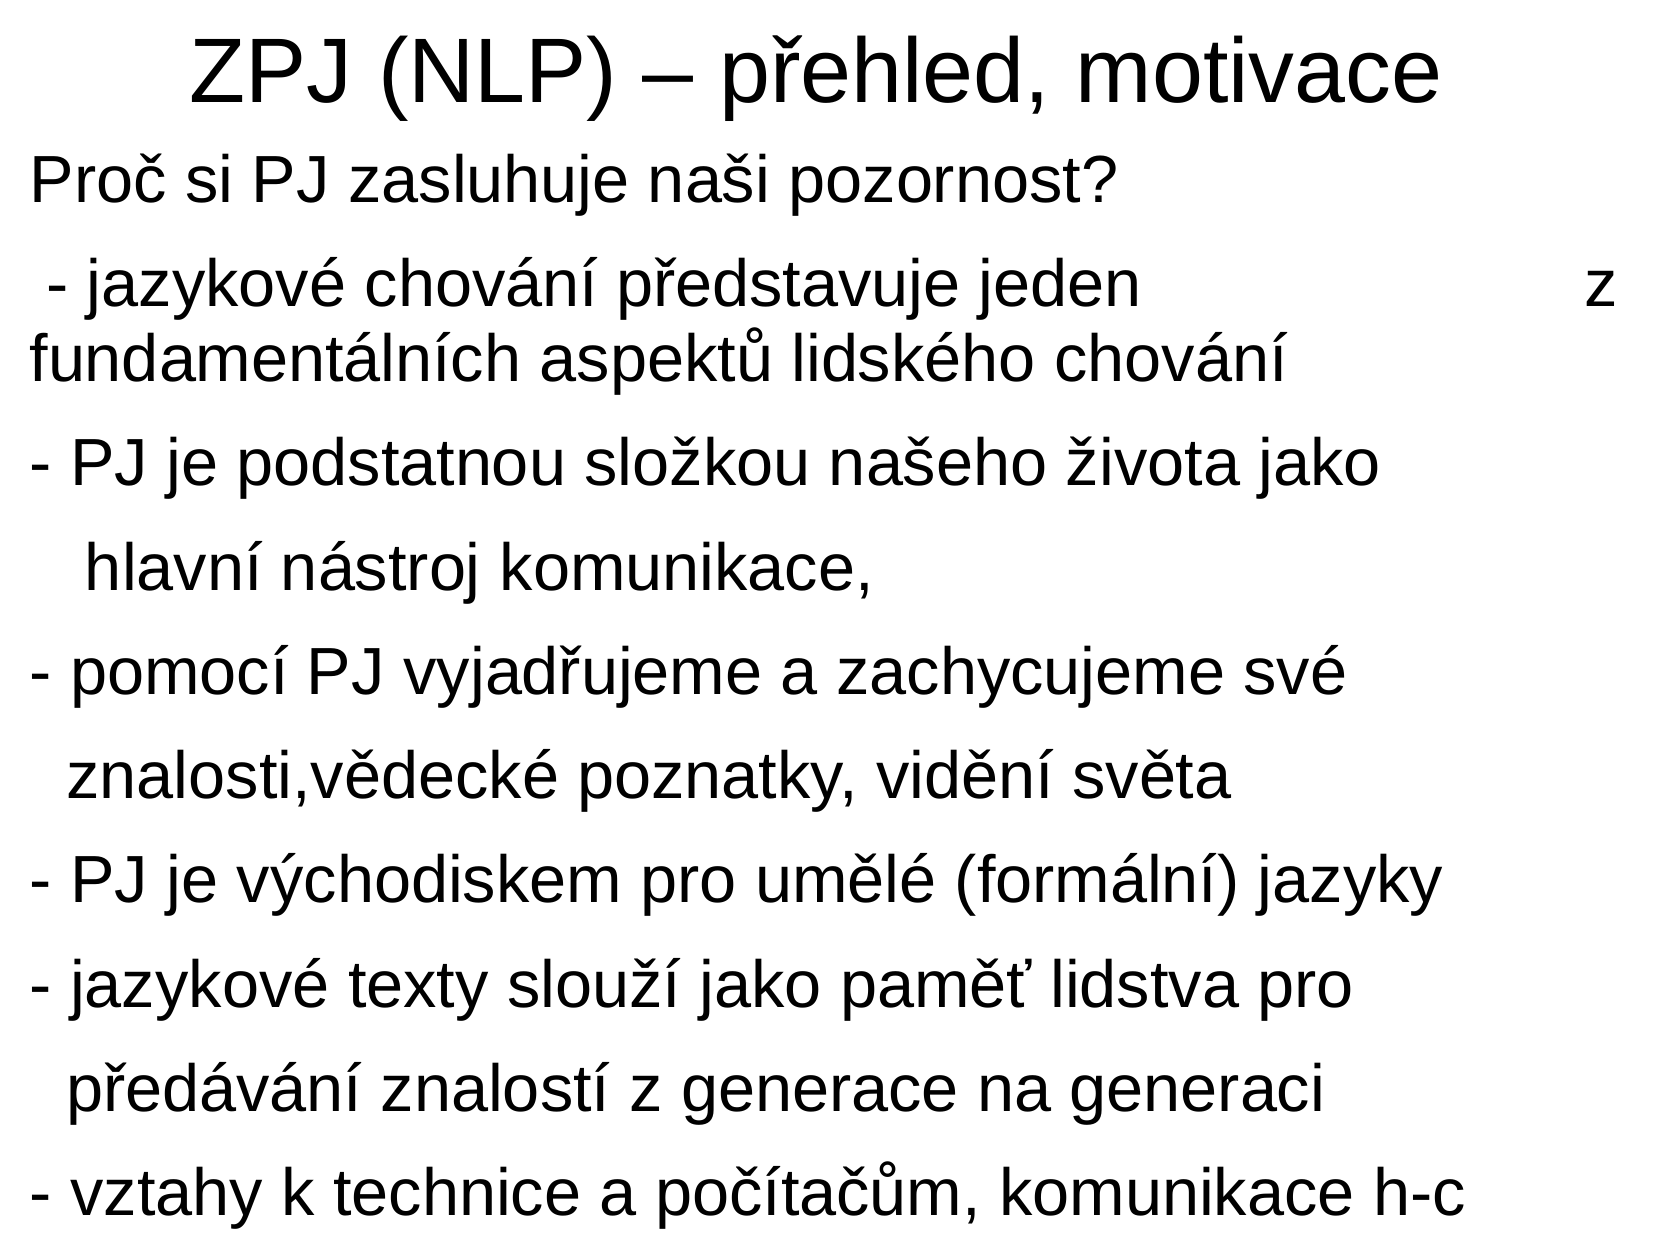

# ZPJ (NLP) – přehled, motivace
Proč si PJ zasluhuje naši pozornost?
 - jazykové chování představuje jeden z fundamentálních aspektů lidského chování
- PJ je podstatnou složkou našeho života jako
 hlavní nástroj komunikace,
- pomocí PJ vyjadřujeme a zachycujeme své
 znalosti,vědecké poznatky, vidění světa
- PJ je východiskem pro umělé (formální) jazyky
- jazykové texty slouží jako paměť lidstva pro
 předávání znalostí z generace na generaci
- vztahy k technice a počítačům, komunikace h-c